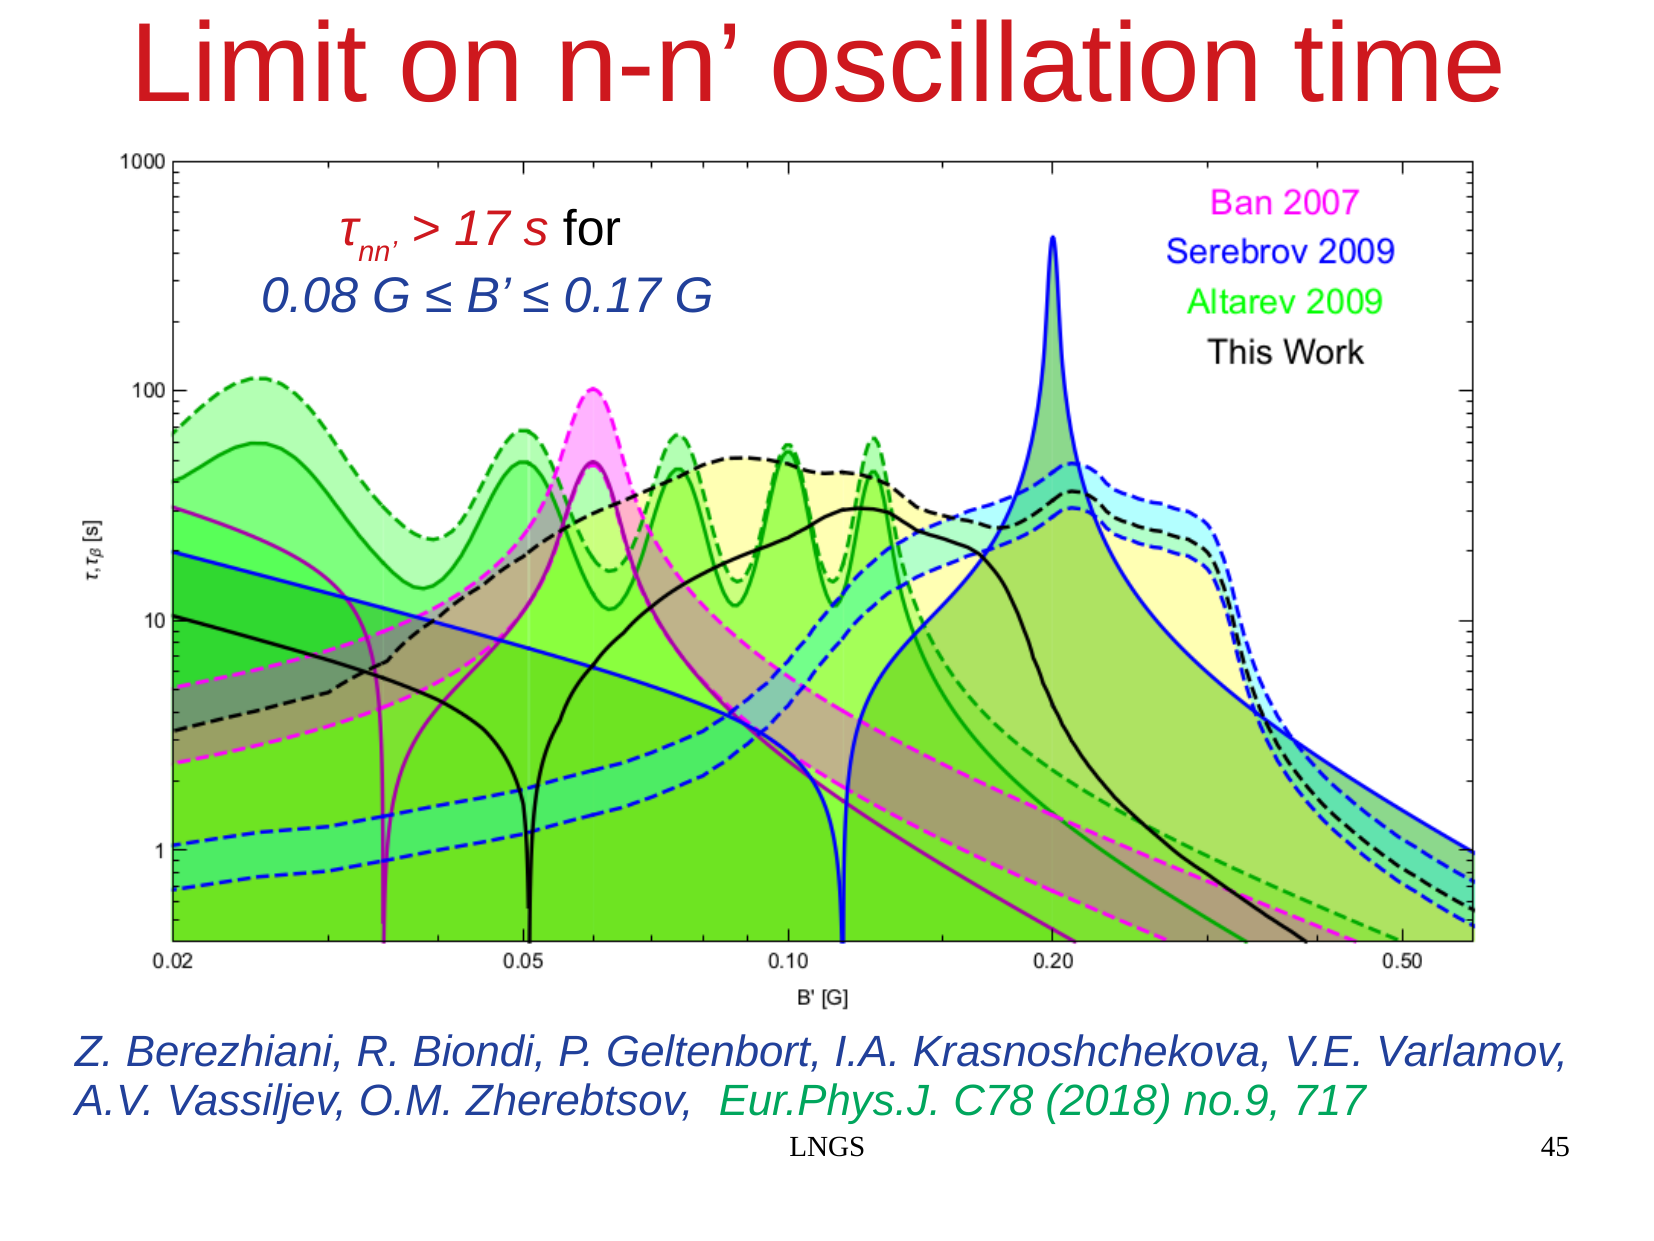

# Limit on n-n’ oscillation time
τnn’ > 17 s for
0.08 G ≤ B’ ≤ 0.17 G
Z. Berezhiani, R. Biondi, P. Geltenbort, I.A. Krasnoshchekova, V.E. Varlamov, 
A.V. Vassiljev, O.M. Zherebtsov, Eur.Phys.J. C78 (2018) no.9, 717
LNGS
45